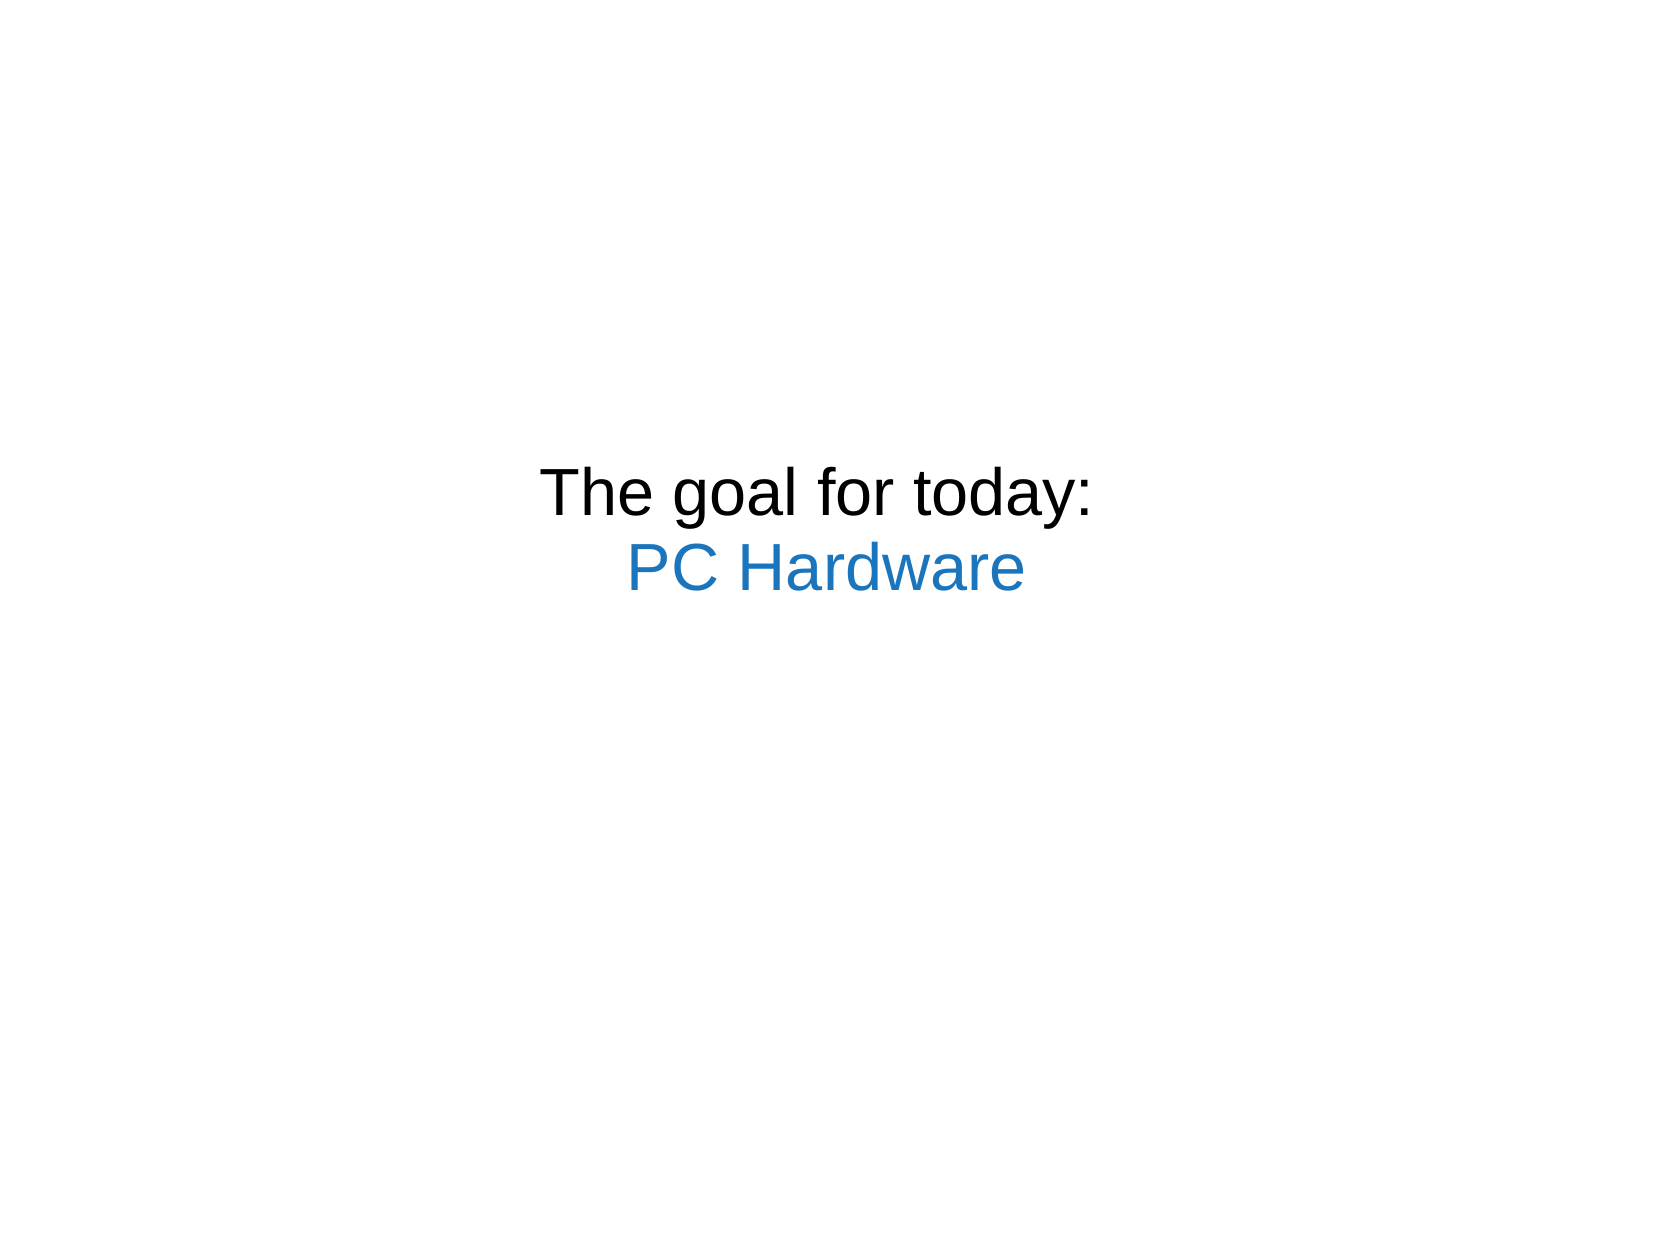

# The goal for today:
PC Hardware